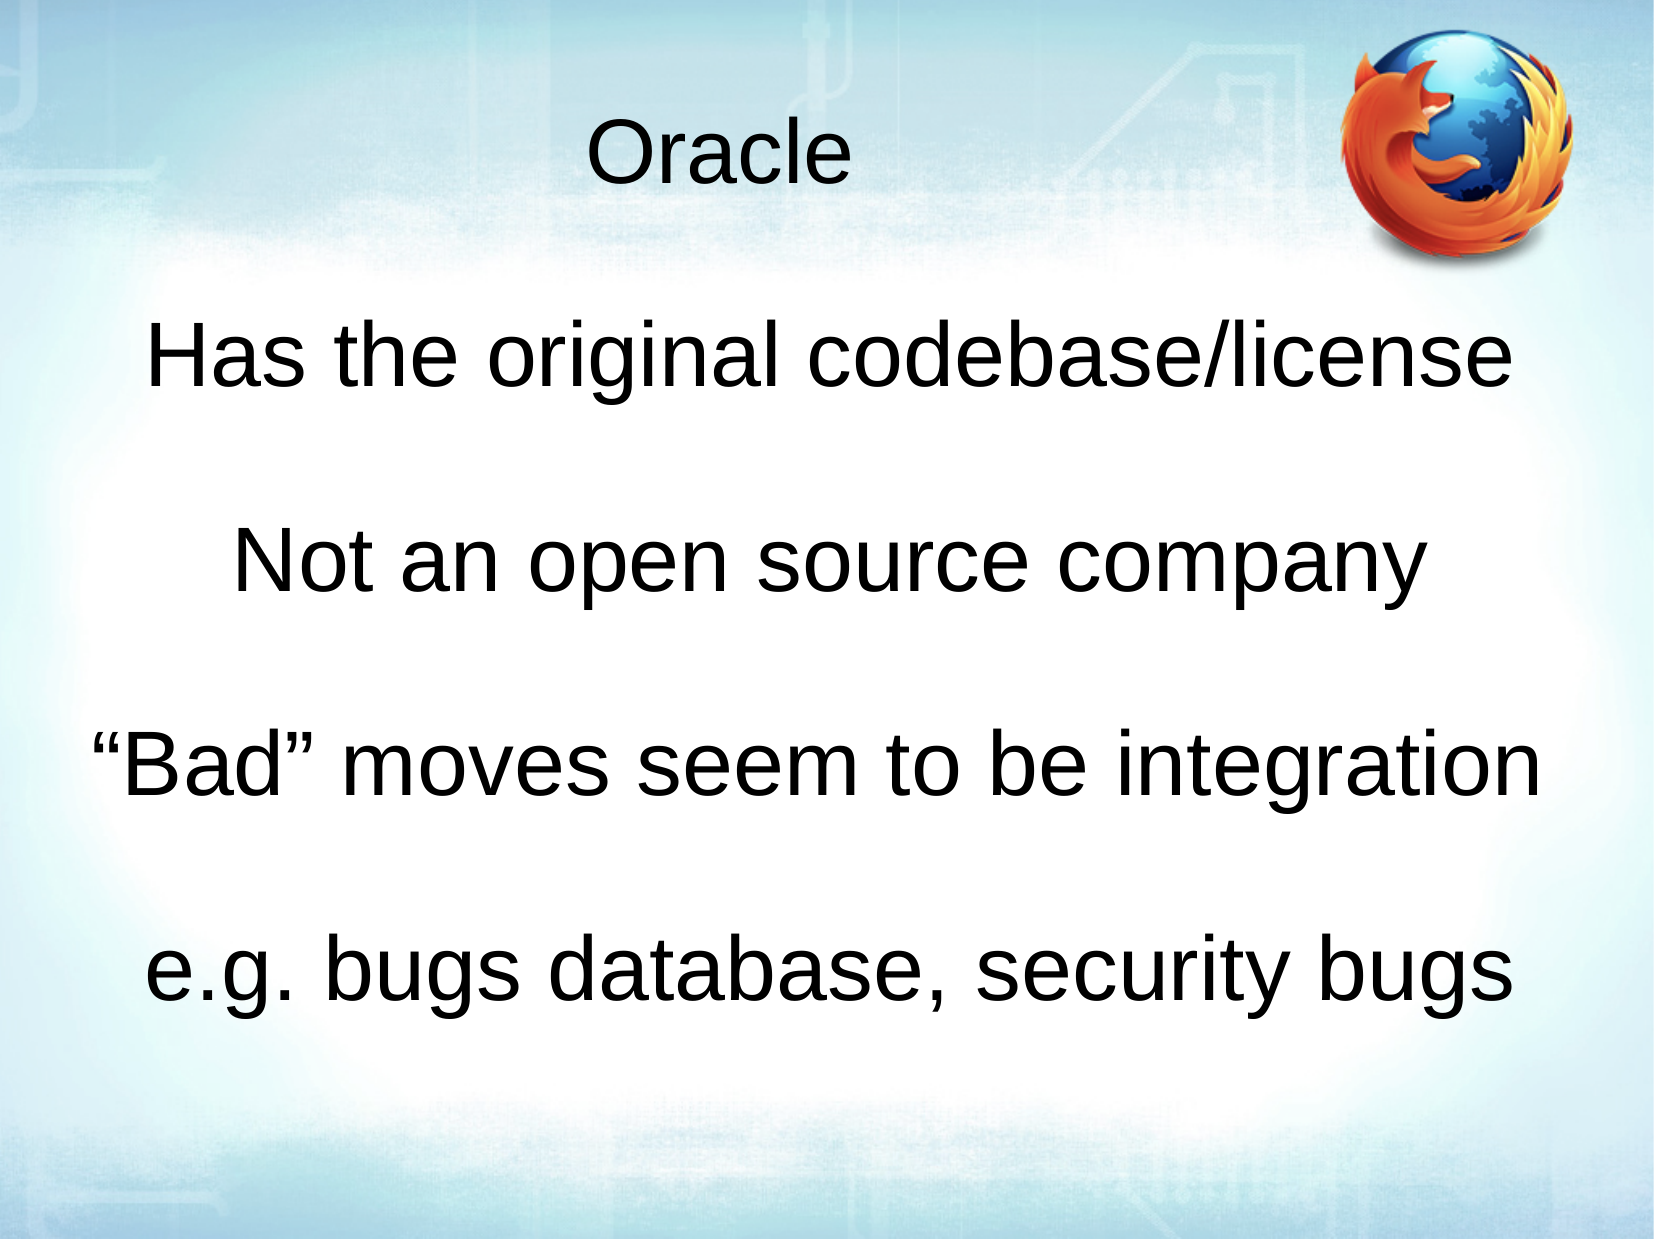

# Oracle
Has the original codebase/license
Not an open source company
“Bad” moves seem to be integration
e.g. bugs database, security bugs